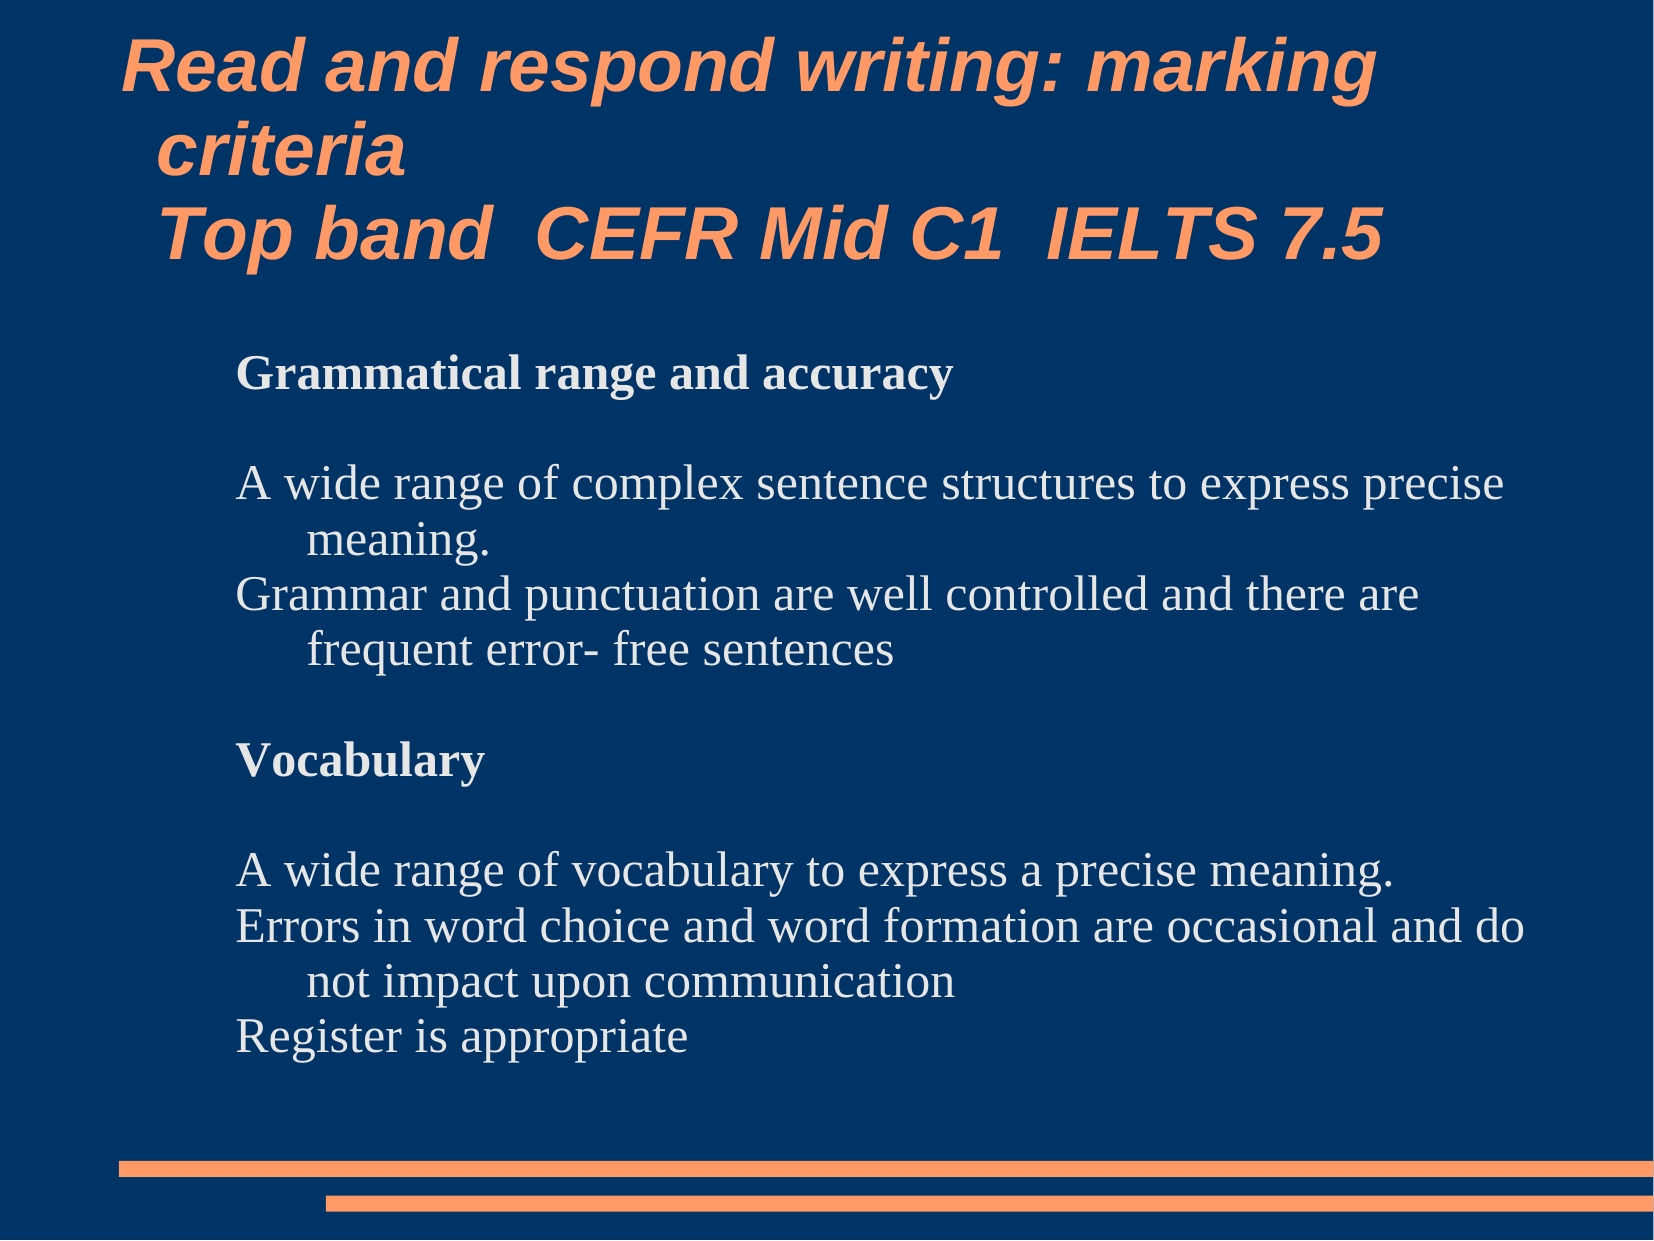

# Read and respond writing: marking criteria Top band CEFR Mid C1 IELTS 7.5
Grammatical range and accuracy
A wide range of complex sentence structures to express precise meaning.
Grammar and punctuation are well controlled and there are frequent error- free sentences
Vocabulary
A wide range of vocabulary to express a precise meaning.
Errors in word choice and word formation are occasional and do not impact upon communication
Register is appropriate